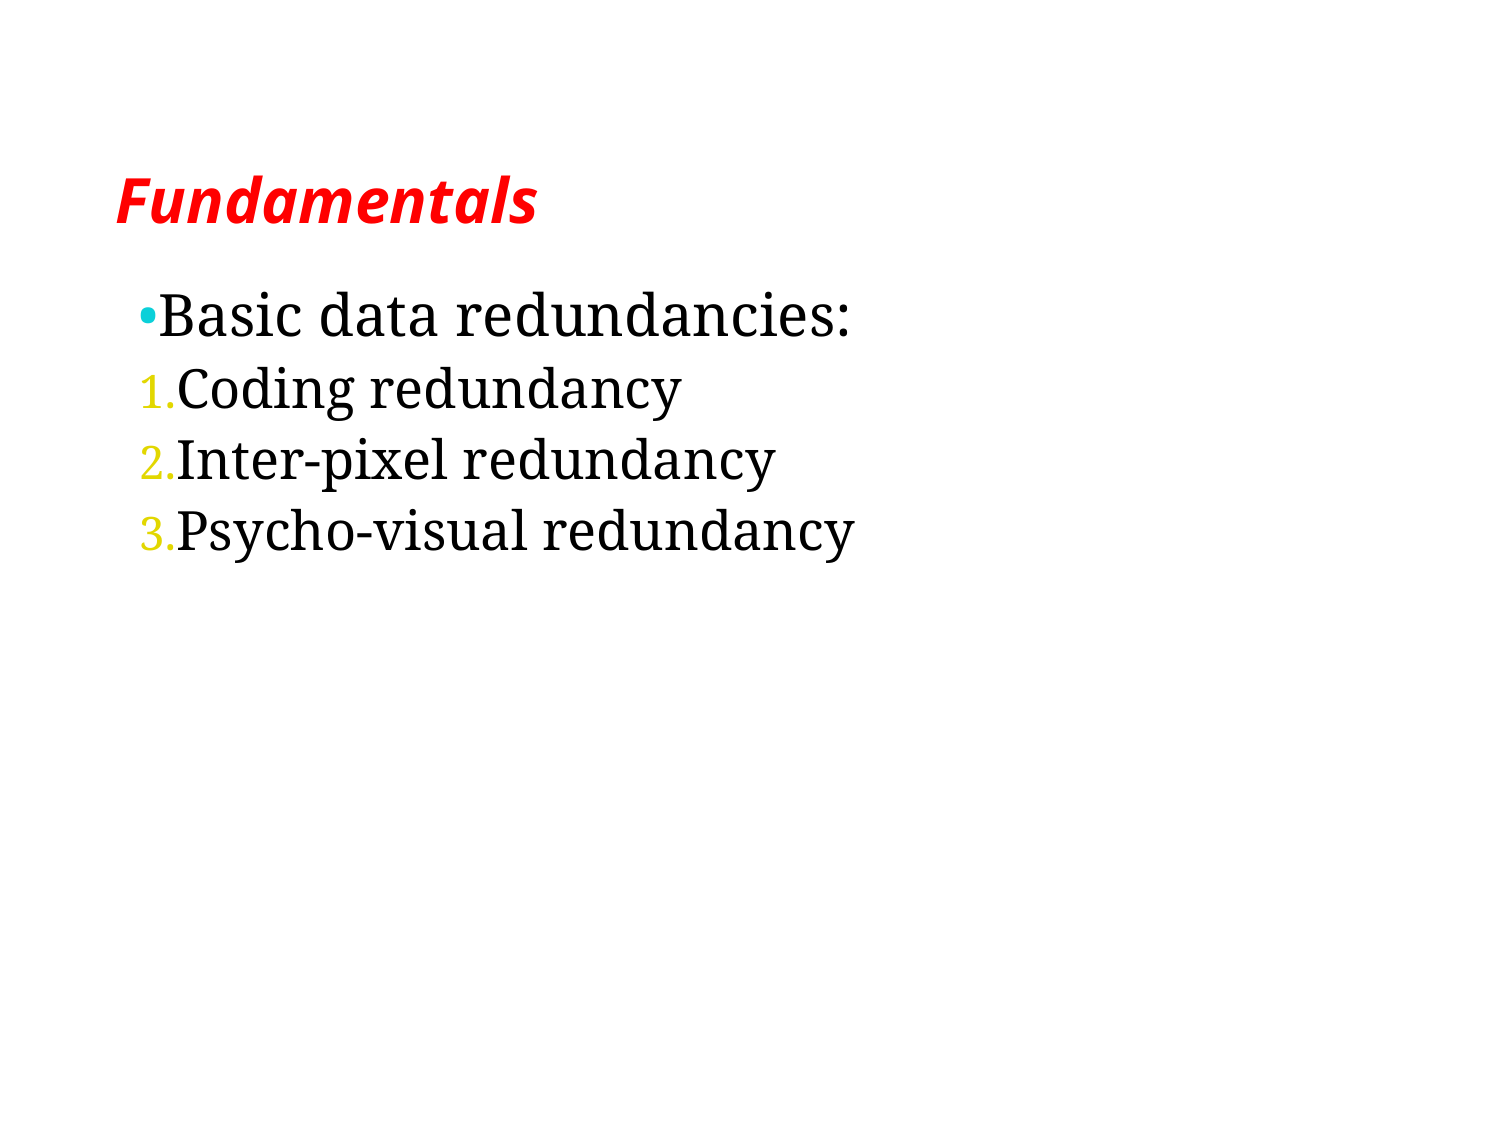

Fundamentals
# Basic data redundancies:
Coding redundancy
Inter-pixel redundancy
Psycho-visual redundancy